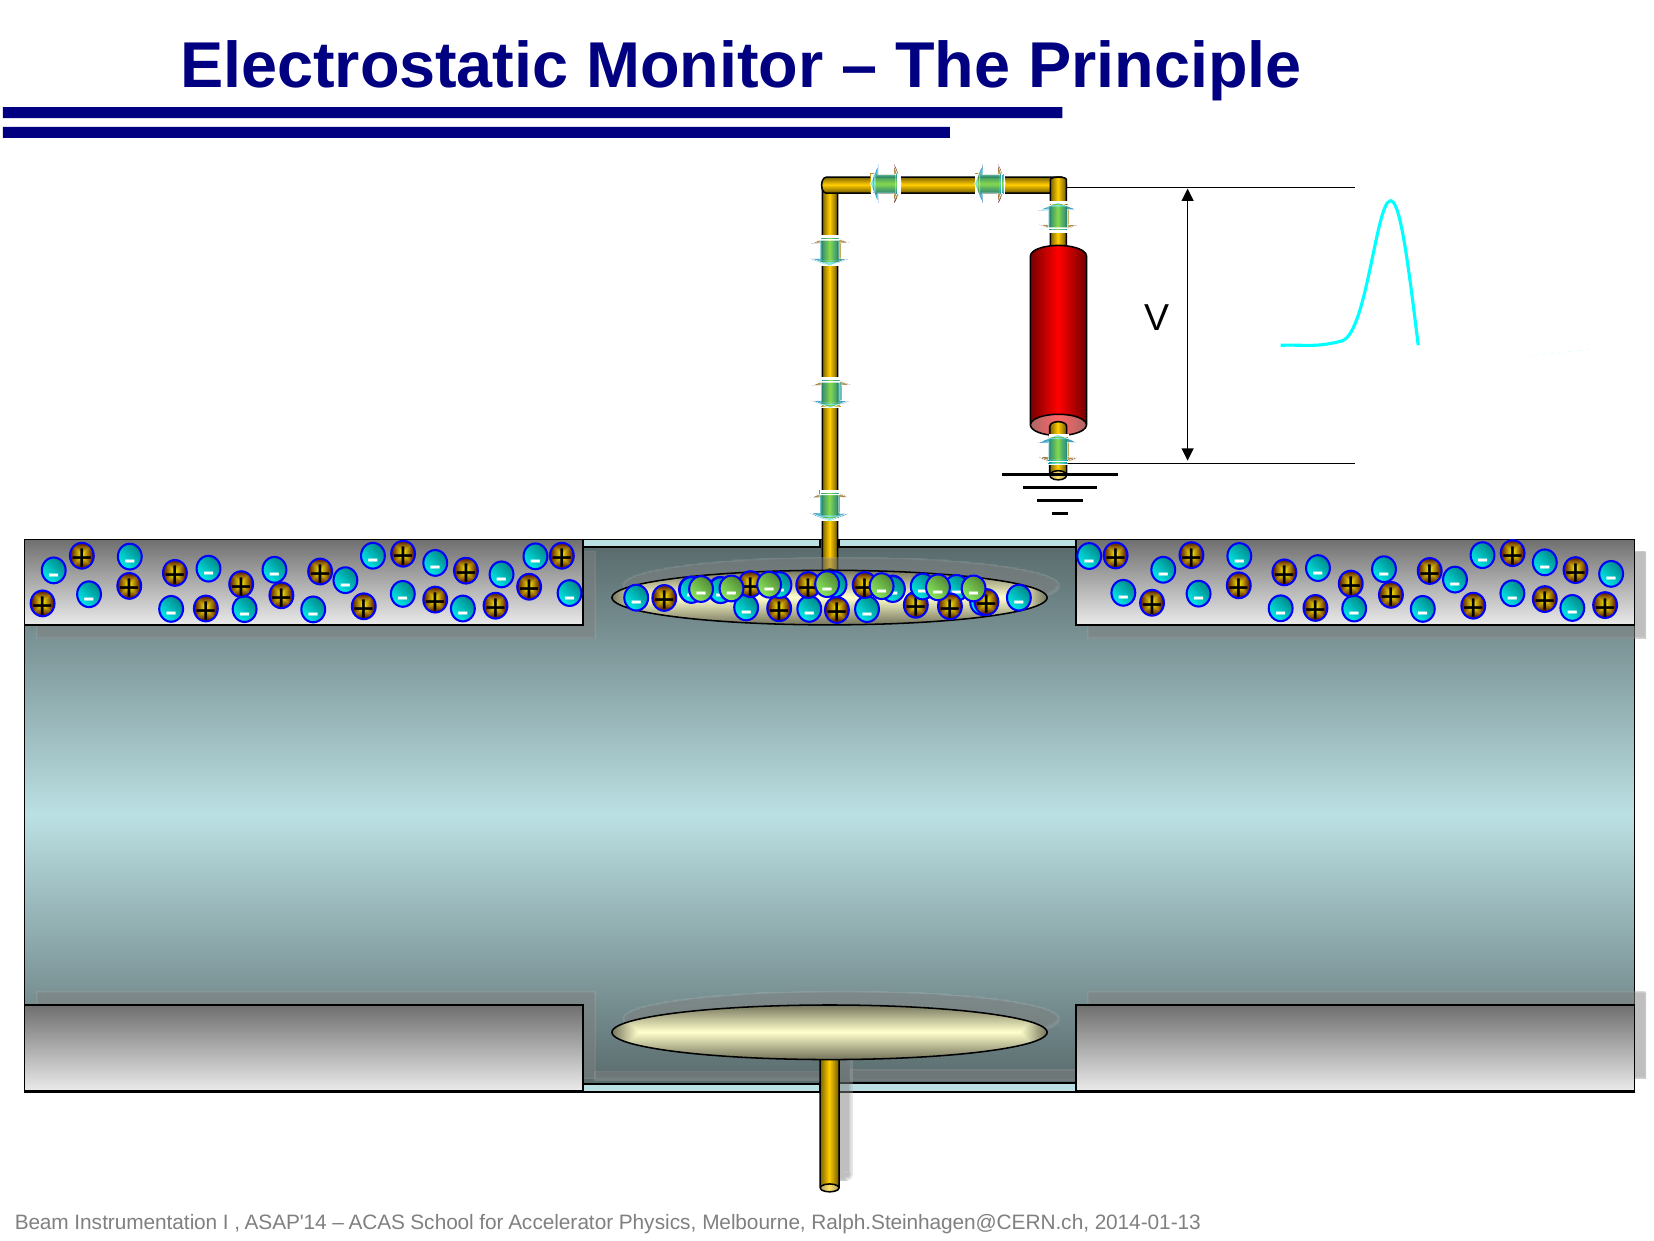

# Electrostatic Monitor – The Principle
V
+
+
+
-
+
+
-
+
-
-
-
-
-
-
-
-
-
-
-
+
-
+
+
+
+
+
-
-
-
-
+
+
+
-
-
-
-
+
+
+
+
-
-
+
-
-
-
+
-
-
-
+
-
+
-
-
-
-
-
-
-
+
+
-
-
+
+
+
-
+
+
+
+
+
+
+
+
+
-
+
-
+
-
+
-
-
-
-
-
-
-
-
+
+
+
+
+
+
+
+
+
+
+
+
+
+
+
+
+
+
+
+
+
+
+
+
+
+
+
+
+
+
+
+
+
+
+
+
+
+
+
+
+
+
+
+
+
+
+
+
+
+
+
+
+
+
+
+
+
+
+
+
+
+
+
+
+
+
+
+
+
+
+
+
+
+
+
+
+
+